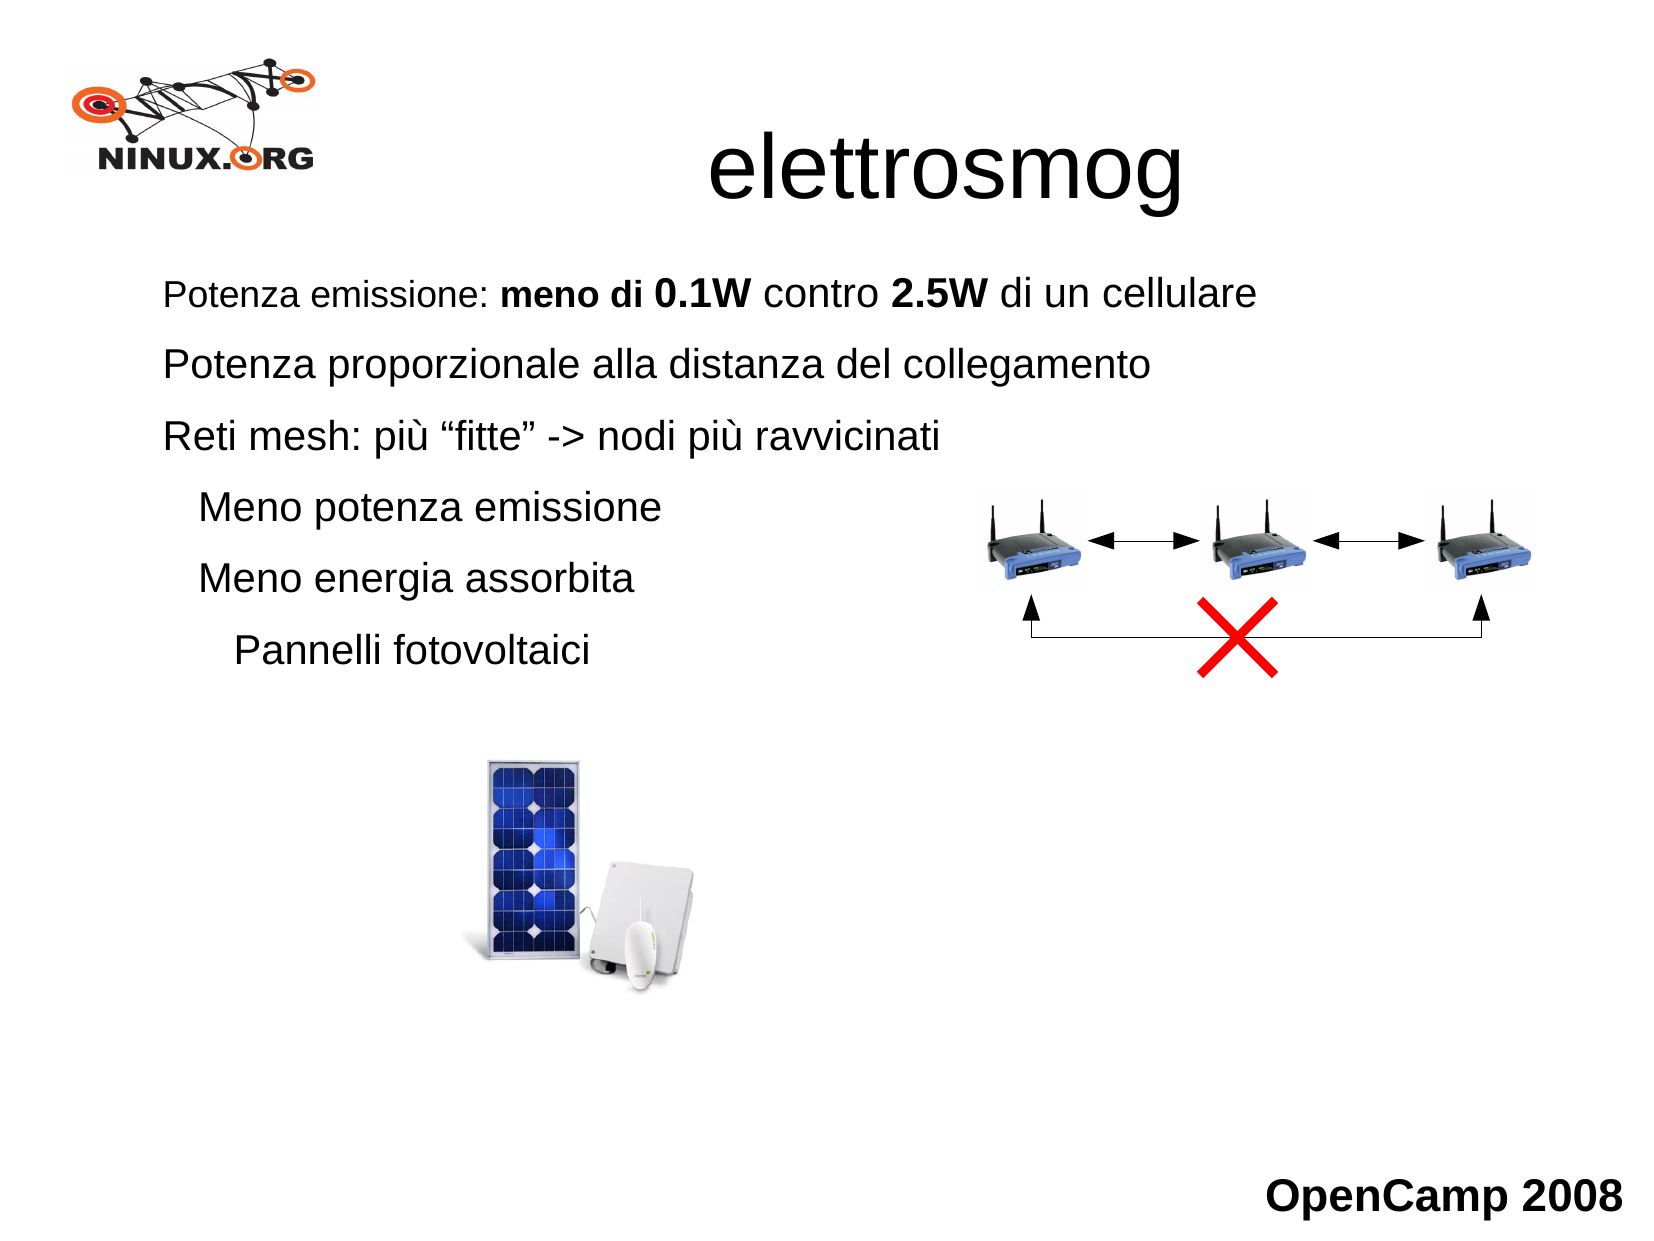

# elettrosmog
Potenza emissione: meno di 0.1W contro 2.5W di un cellulare
Potenza proporzionale alla distanza del collegamento
Reti mesh: più “fitte” -> nodi più ravvicinati
Meno potenza emissione
Meno energia assorbita
Pannelli fotovoltaici
 OpenCamp 2008